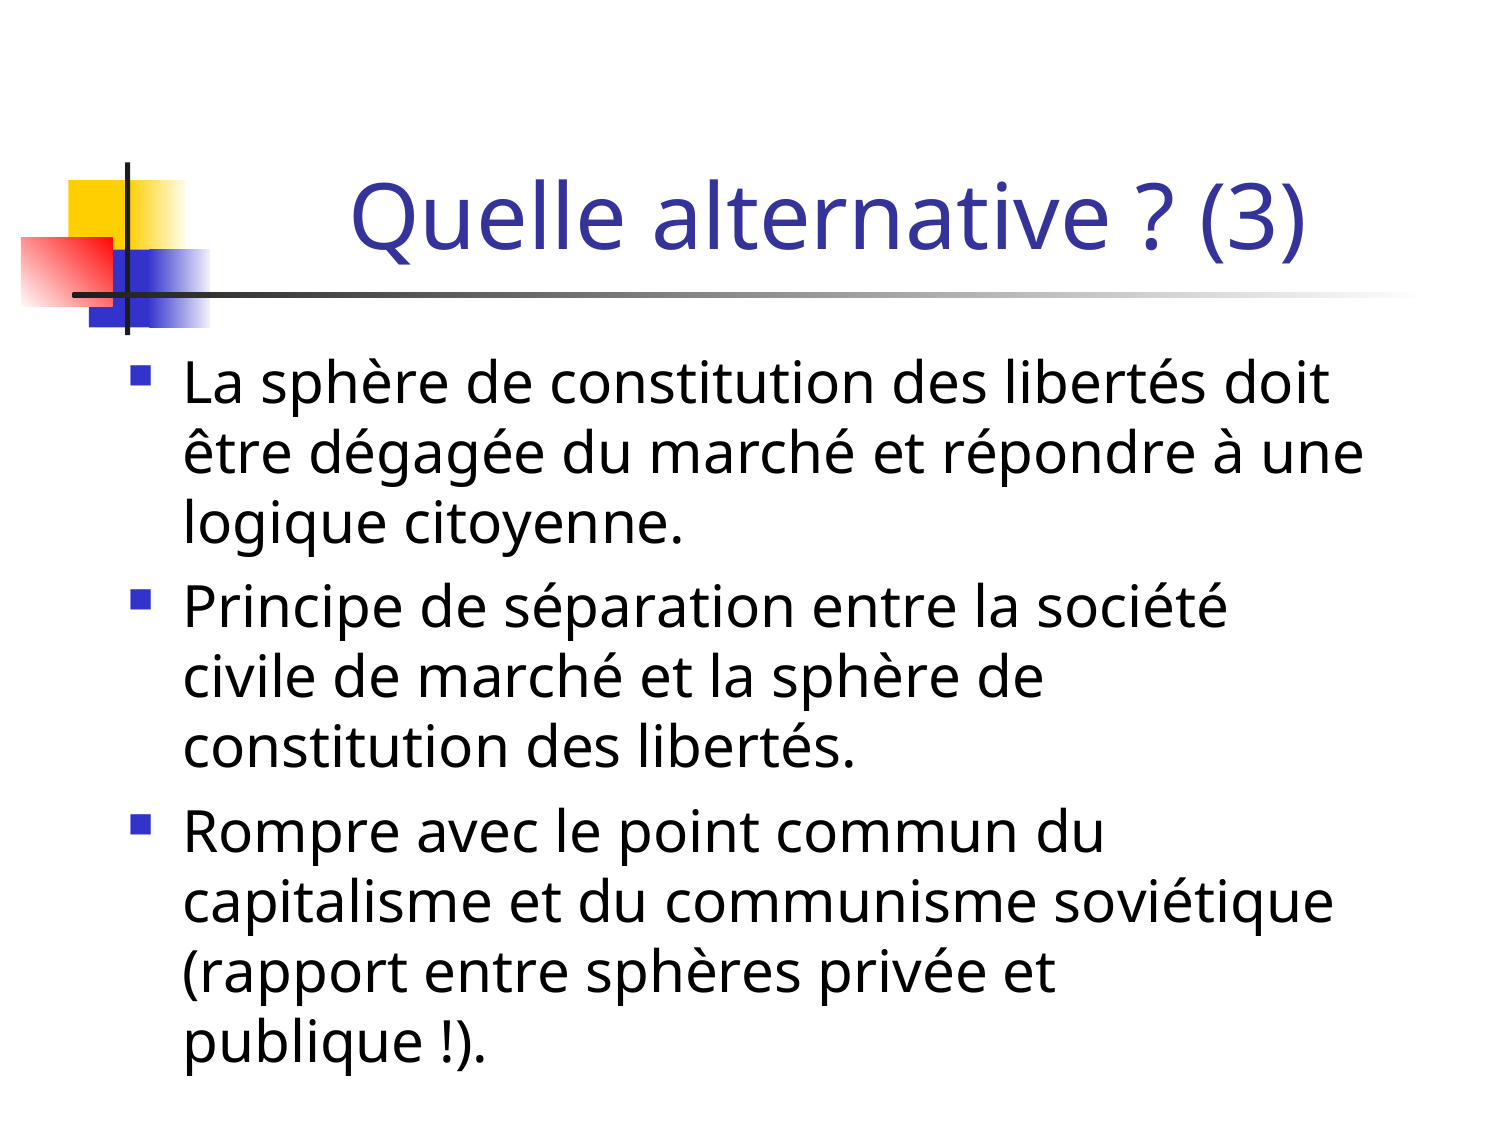

Quelle alternative ? (3)
La sphère de constitution des libertés doit être dégagée du marché et répondre à une logique citoyenne.
Principe de séparation entre la société civile de marché et la sphère de constitution des libertés.
Rompre avec le point commun du capitalisme et du communisme soviétique (rapport entre sphères privée et publique !).